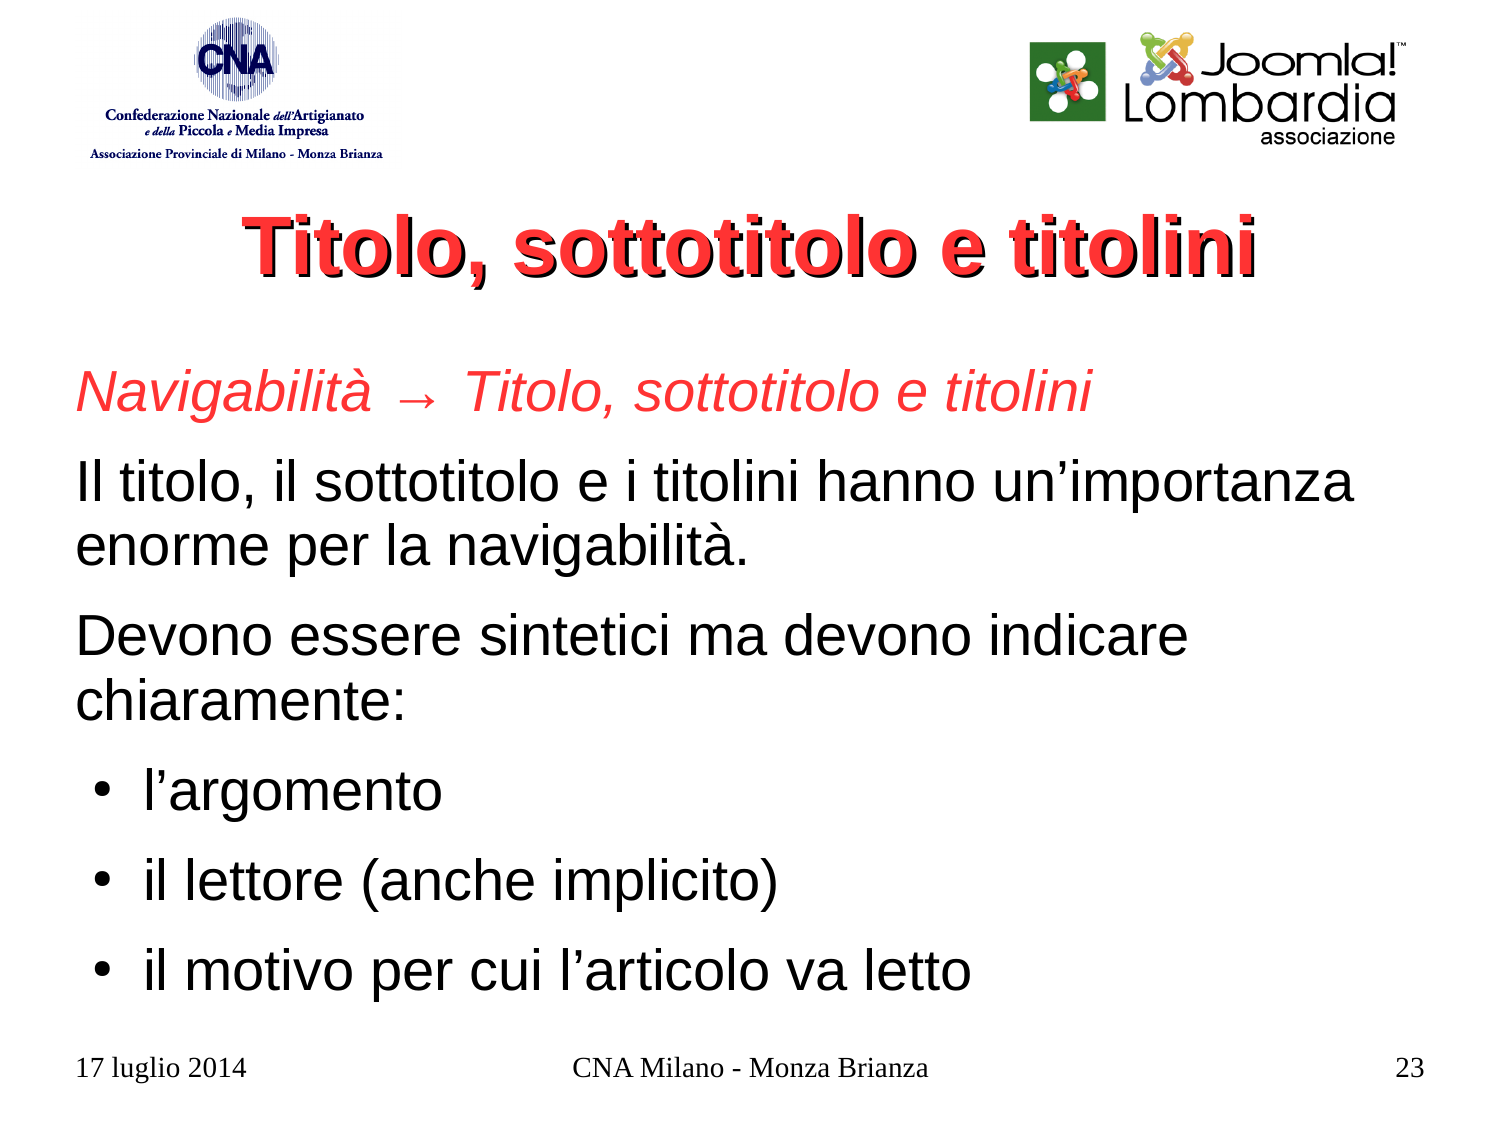

# Titolo, sottotitolo e titolini
Navigabilità → Titolo, sottotitolo e titolini
Il titolo, il sottotitolo e i titolini hanno un’importanza enorme per la navigabilità.
Devono essere sintetici ma devono indicare chiaramente:
l’argomento
il lettore (anche implicito)
il motivo per cui l’articolo va letto
17 luglio 2014
CNA Milano - Monza Brianza
23